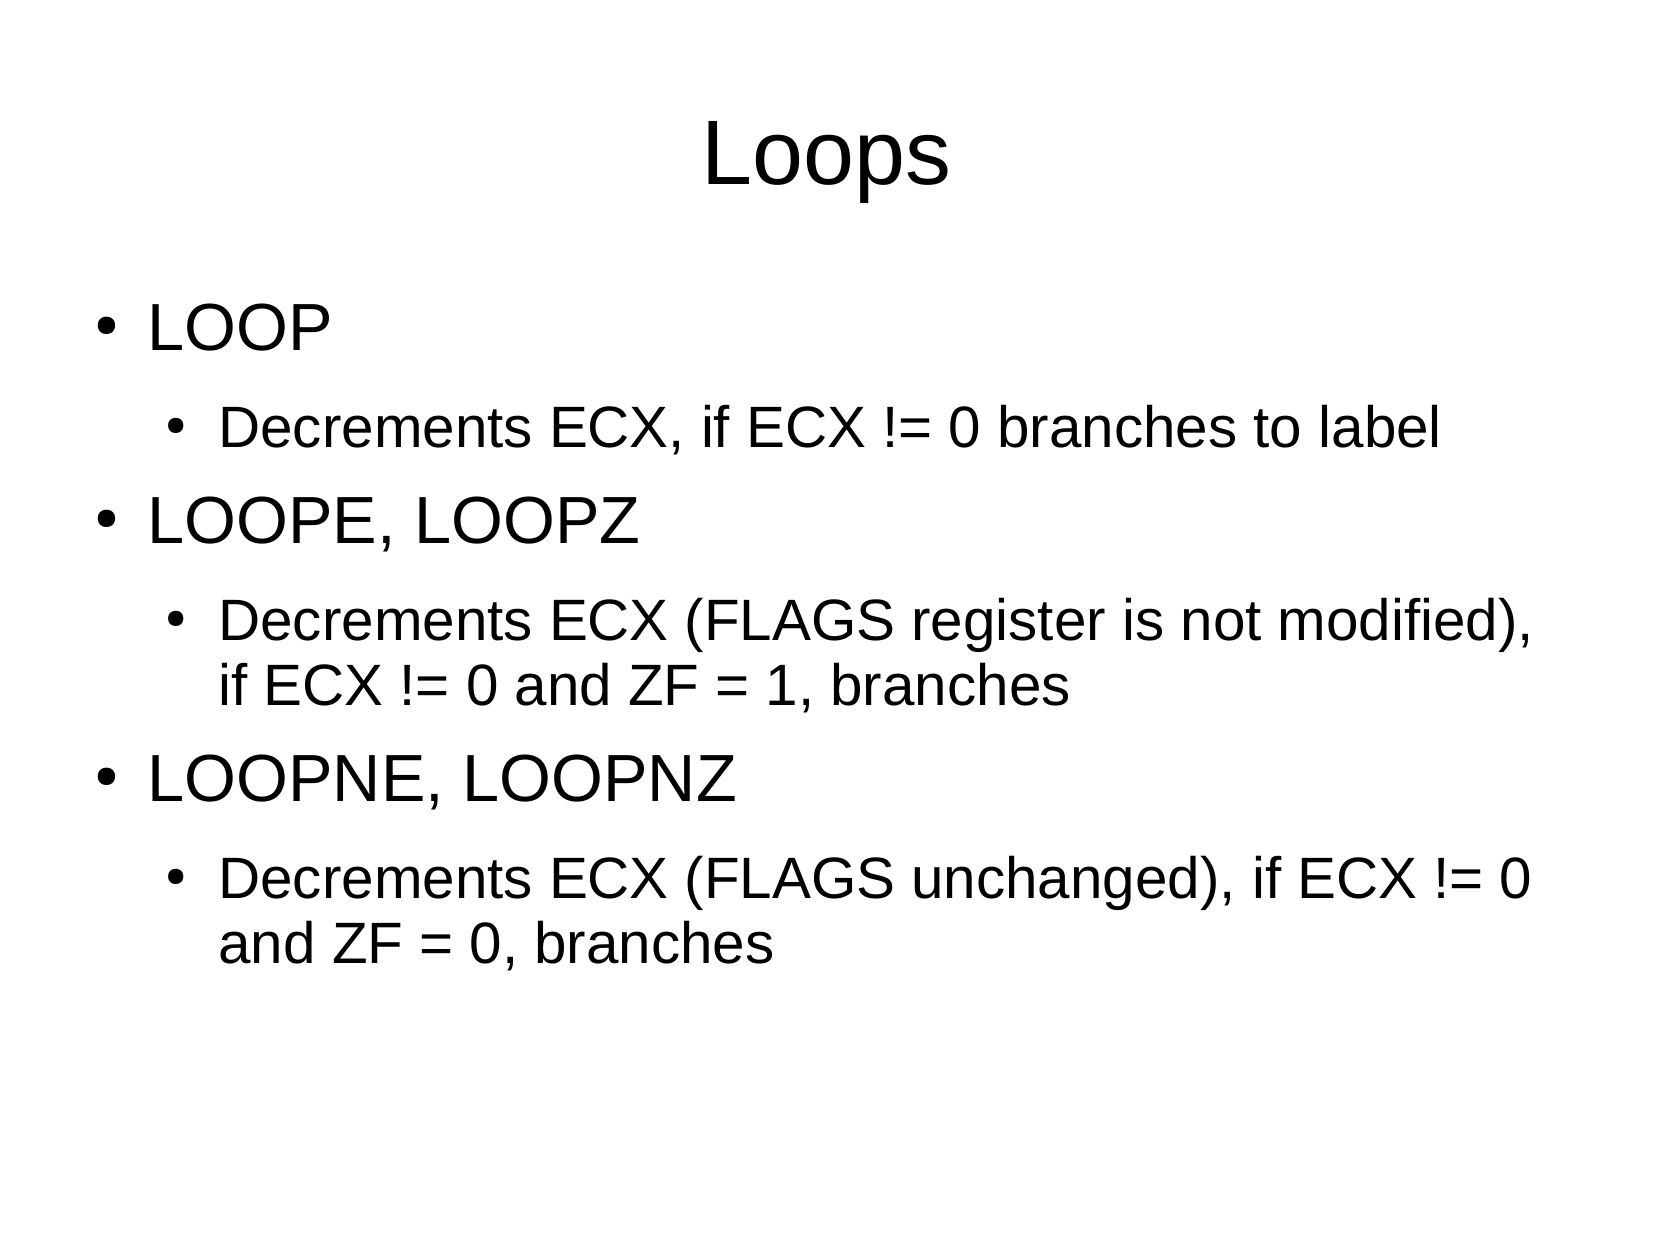

# Loops
LOOP
Decrements ECX, if ECX != 0 branches to label
LOOPE, LOOPZ
Decrements ECX (FLAGS register is not modified), if ECX != 0 and ZF = 1, branches
LOOPNE, LOOPNZ
Decrements ECX (FLAGS unchanged), if ECX != 0 and ZF = 0, branches